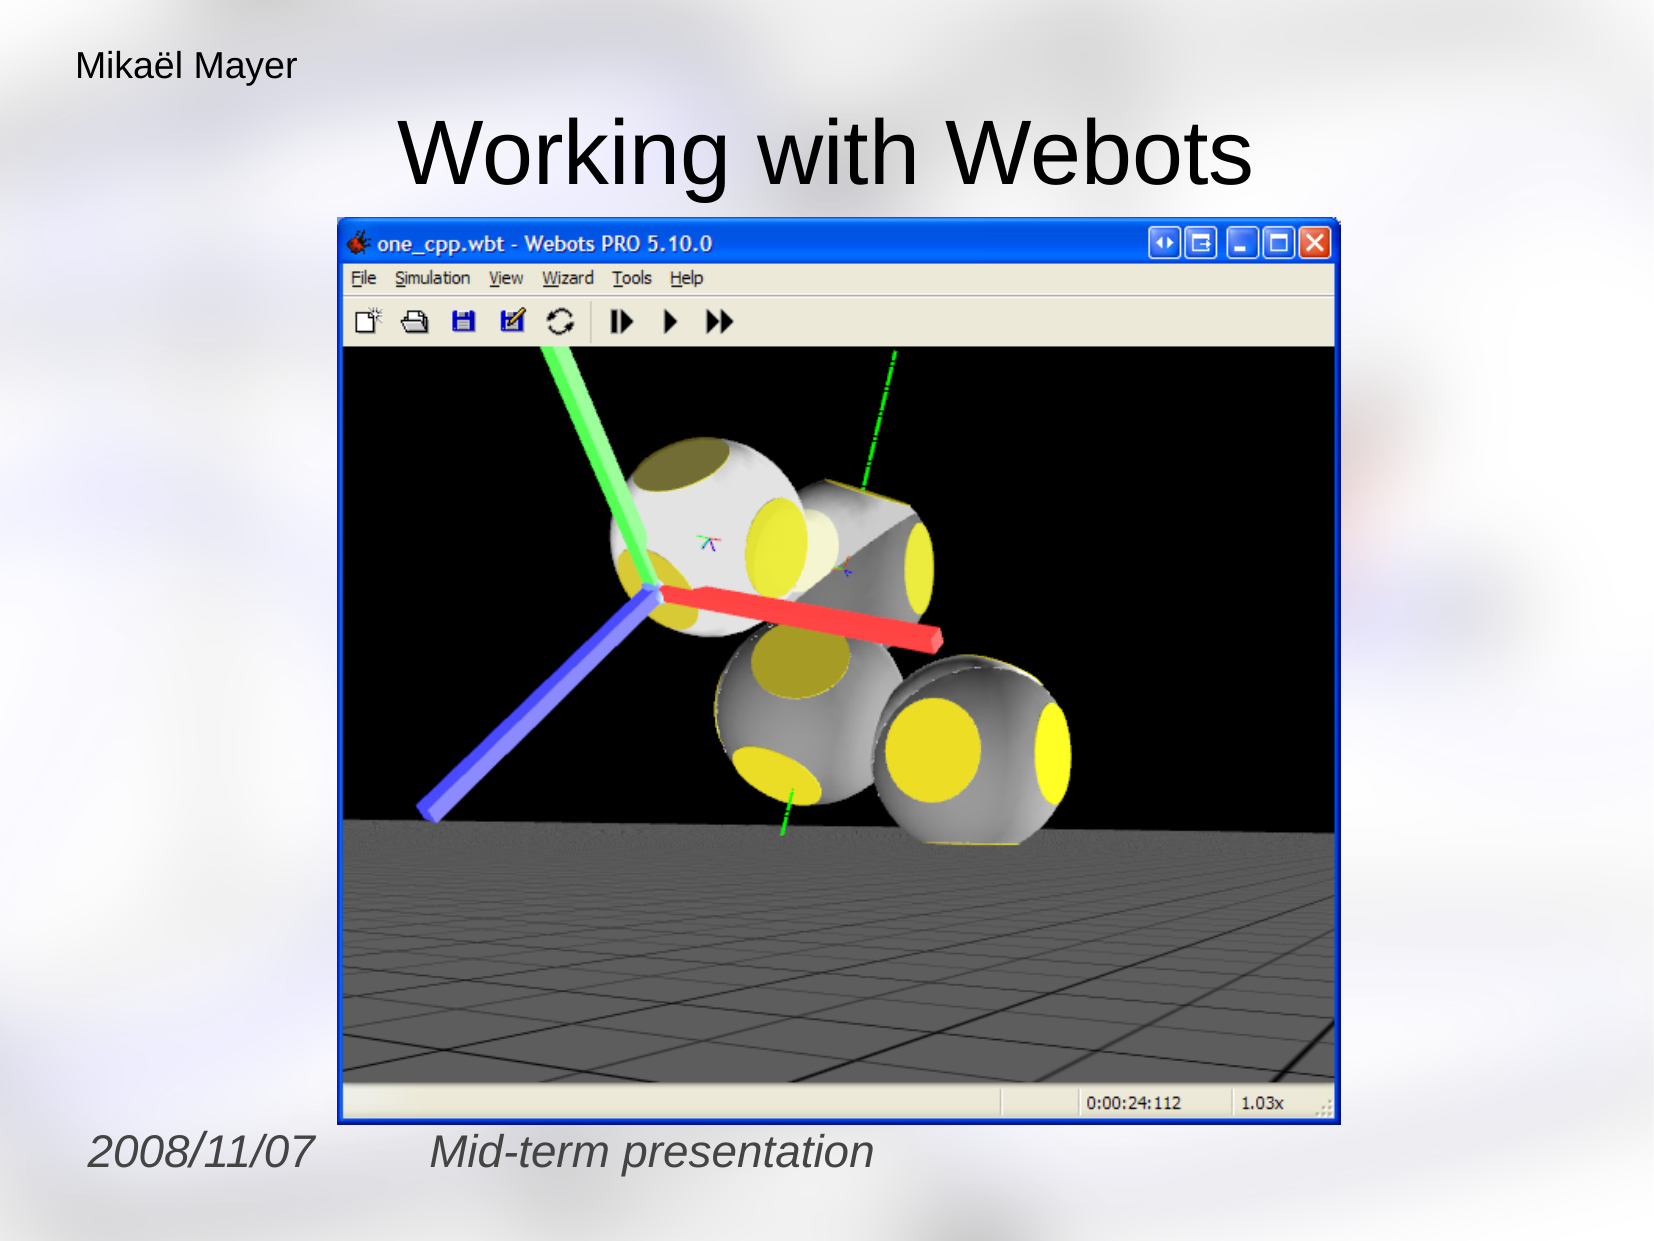

Mikaël Mayer
# Working with Webots
2008/11/07         Mid-term presentation